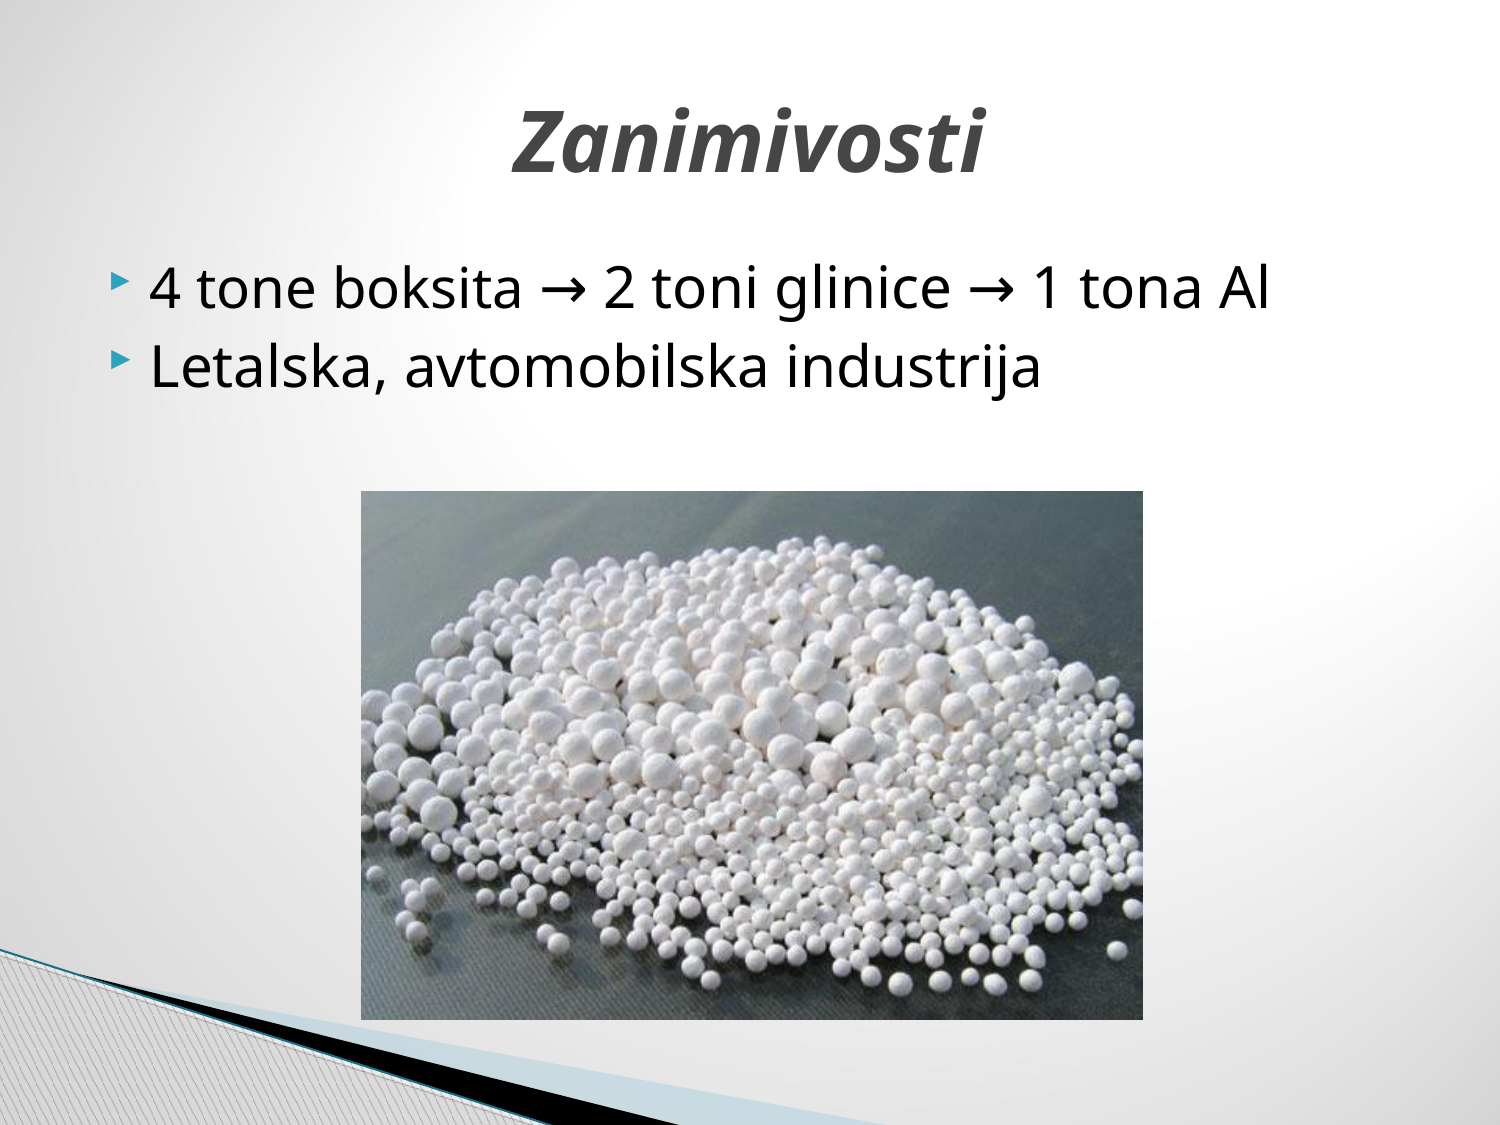

Zanimivosti
# 4 tone boksita → 2 toni glinice → 1 tona Al
Letalska, avtomobilska industrija